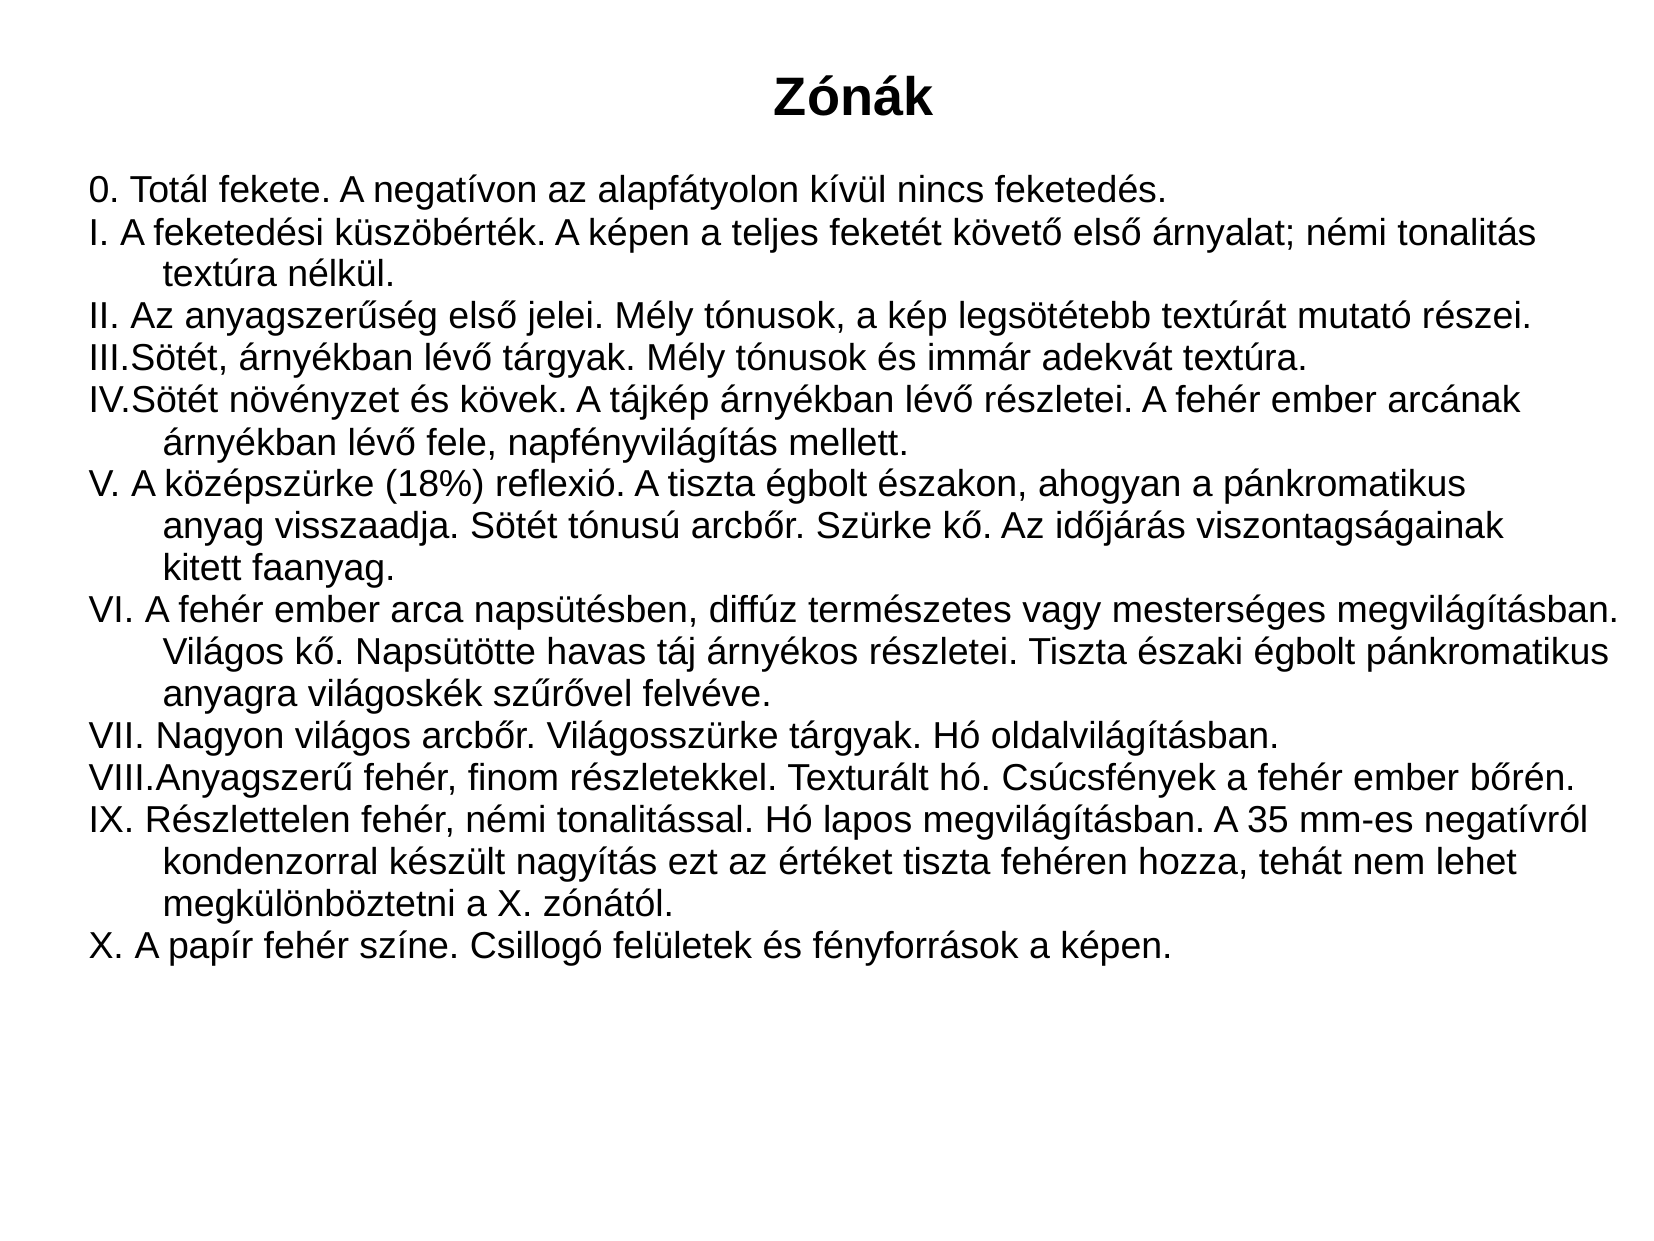

Zónák
0. Totál fekete. A negatívon az alapfátyolon kívül nincs feketedés.
 A feketedési küszöbérték. A képen a teljes feketét követő első árnyalat; némi tonalitás
	textúra nélkül.
 Az anyagszerűség első jelei. Mély tónusok, a kép legsötétebb textúrát mutató részei.
Sötét, árnyékban lévő tárgyak. Mély tónusok és immár adekvát textúra.
Sötét növényzet és kövek. A tájkép árnyékban lévő részletei. A fehér ember arcának
	árnyékban lévő fele, napfényvilágítás mellett.
 A középszürke (18%) reflexió. A tiszta égbolt északon, ahogyan a pánkromatikus
	anyag visszaadja. Sötét tónusú arcbőr. Szürke kő. Az időjárás viszontagságainak
	kitett faanyag.
 A fehér ember arca napsütésben, diffúz természetes vagy mesterséges megvilágításban.
	Világos kő. Napsütötte havas táj árnyékos részletei. Tiszta északi égbolt pánkromatikus
	anyagra világoskék szűrővel felvéve.
 Nagyon világos arcbőr. Világosszürke tárgyak. Hó oldalvilágításban.
Anyagszerű fehér, finom részletekkel. Texturált hó. Csúcsfények a fehér ember bőrén.
 Részlettelen fehér, némi tonalitással. Hó lapos megvilágításban. A 35 mm-es negatívról
	kondenzorral készült nagyítás ezt az értéket tiszta fehéren hozza, tehát nem lehet
	megkülönböztetni a X. zónától.
 A papír fehér színe. Csillogó felületek és fényforrások a képen.